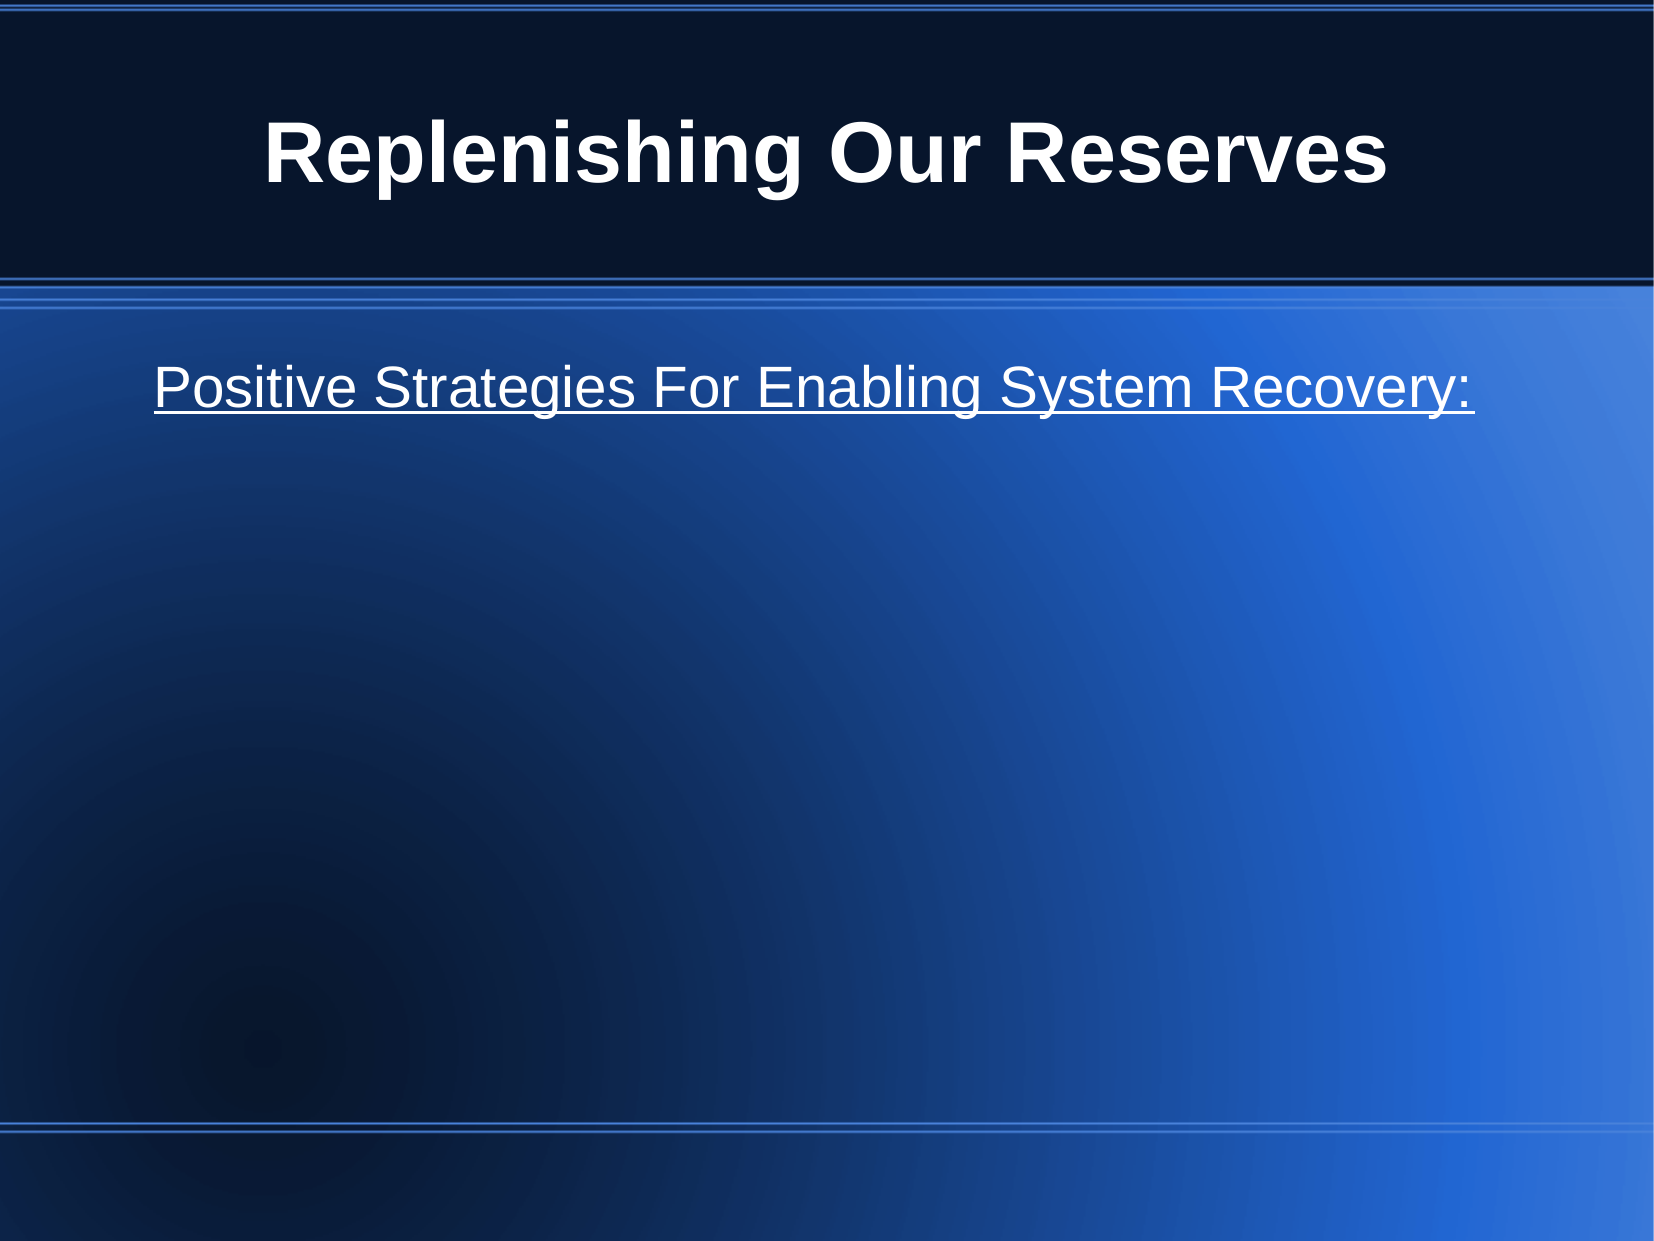

# Replenishing Our Reserves
Positive Strategies For Enabling System Recovery: